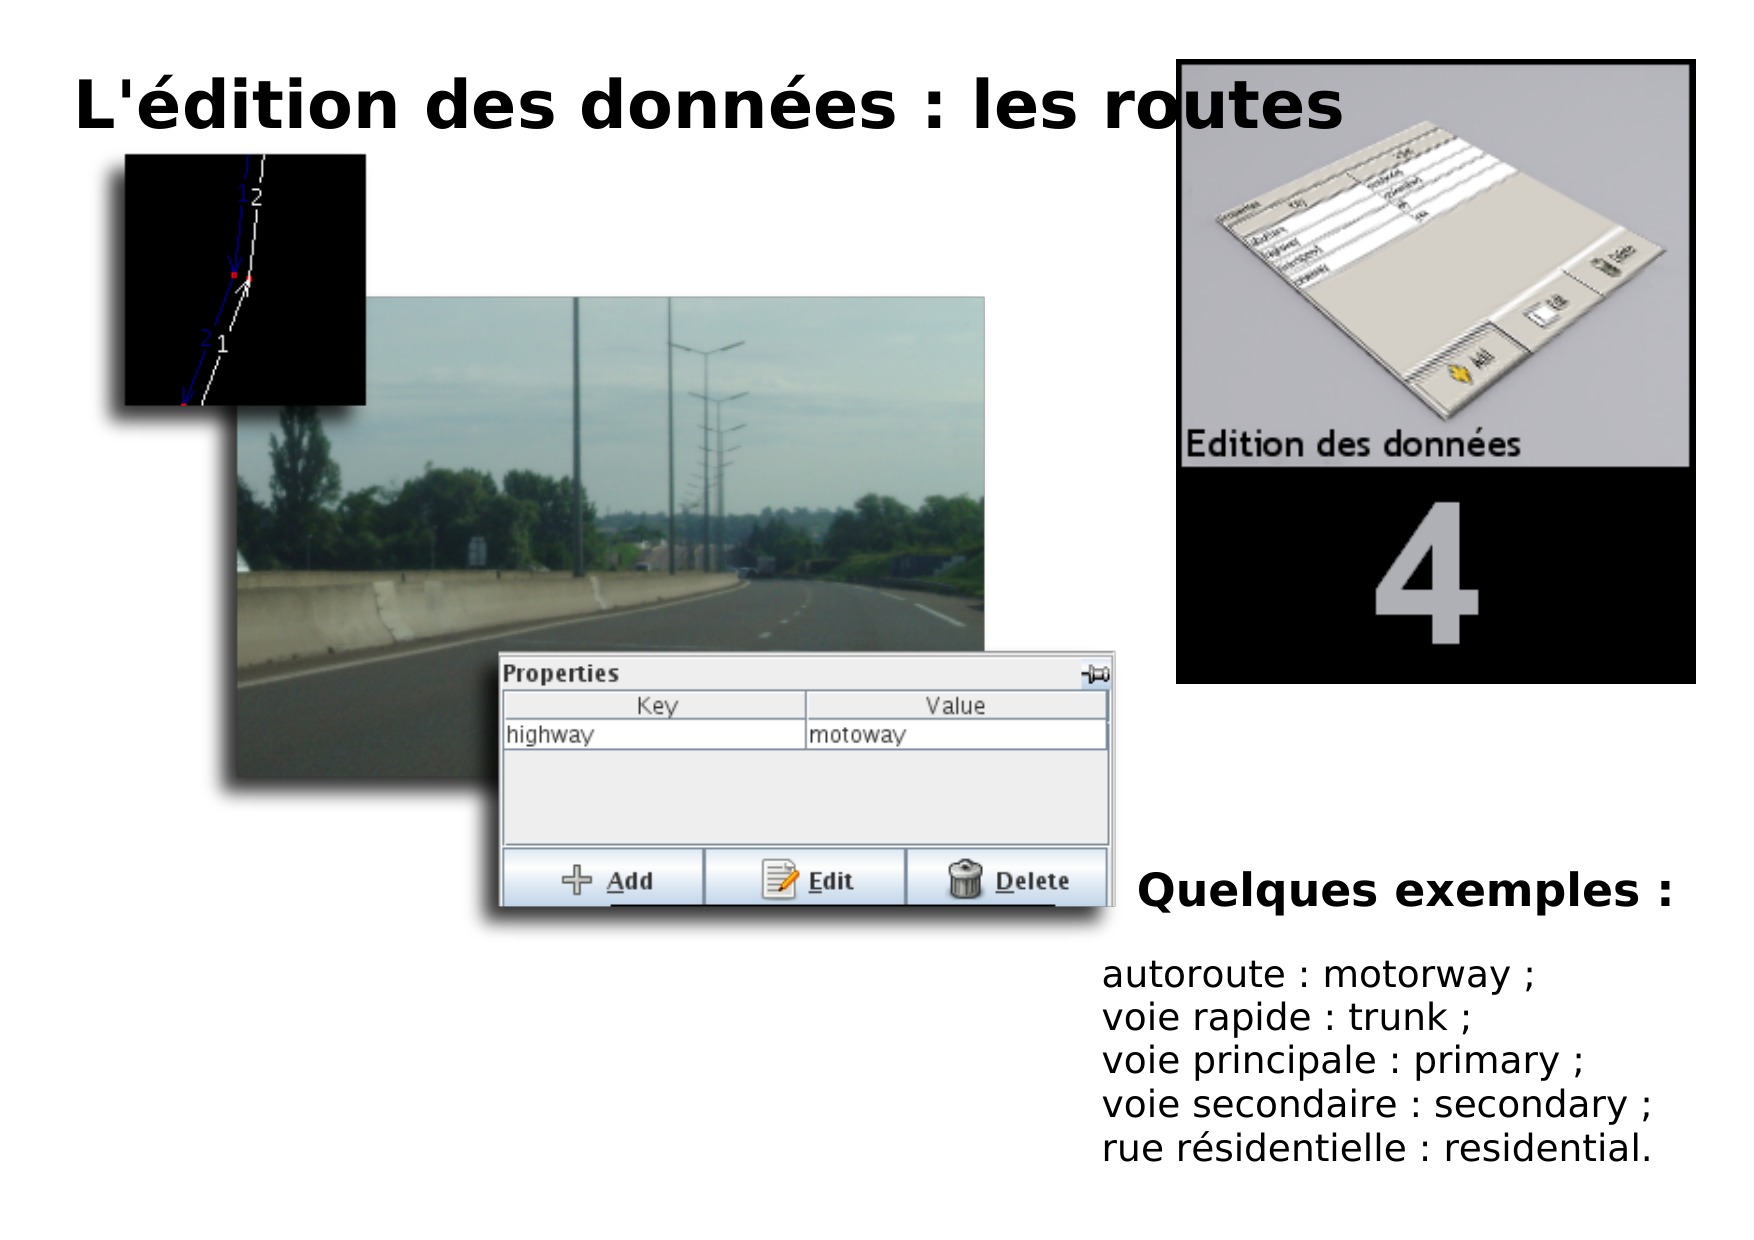

L'édition des données : les routes
Quelques exemples :
 autoroute : motorway ;
 voie rapide : trunk ;
 voie principale : primary ;
 voie secondaire : secondary ;
 rue résidentielle : residential.